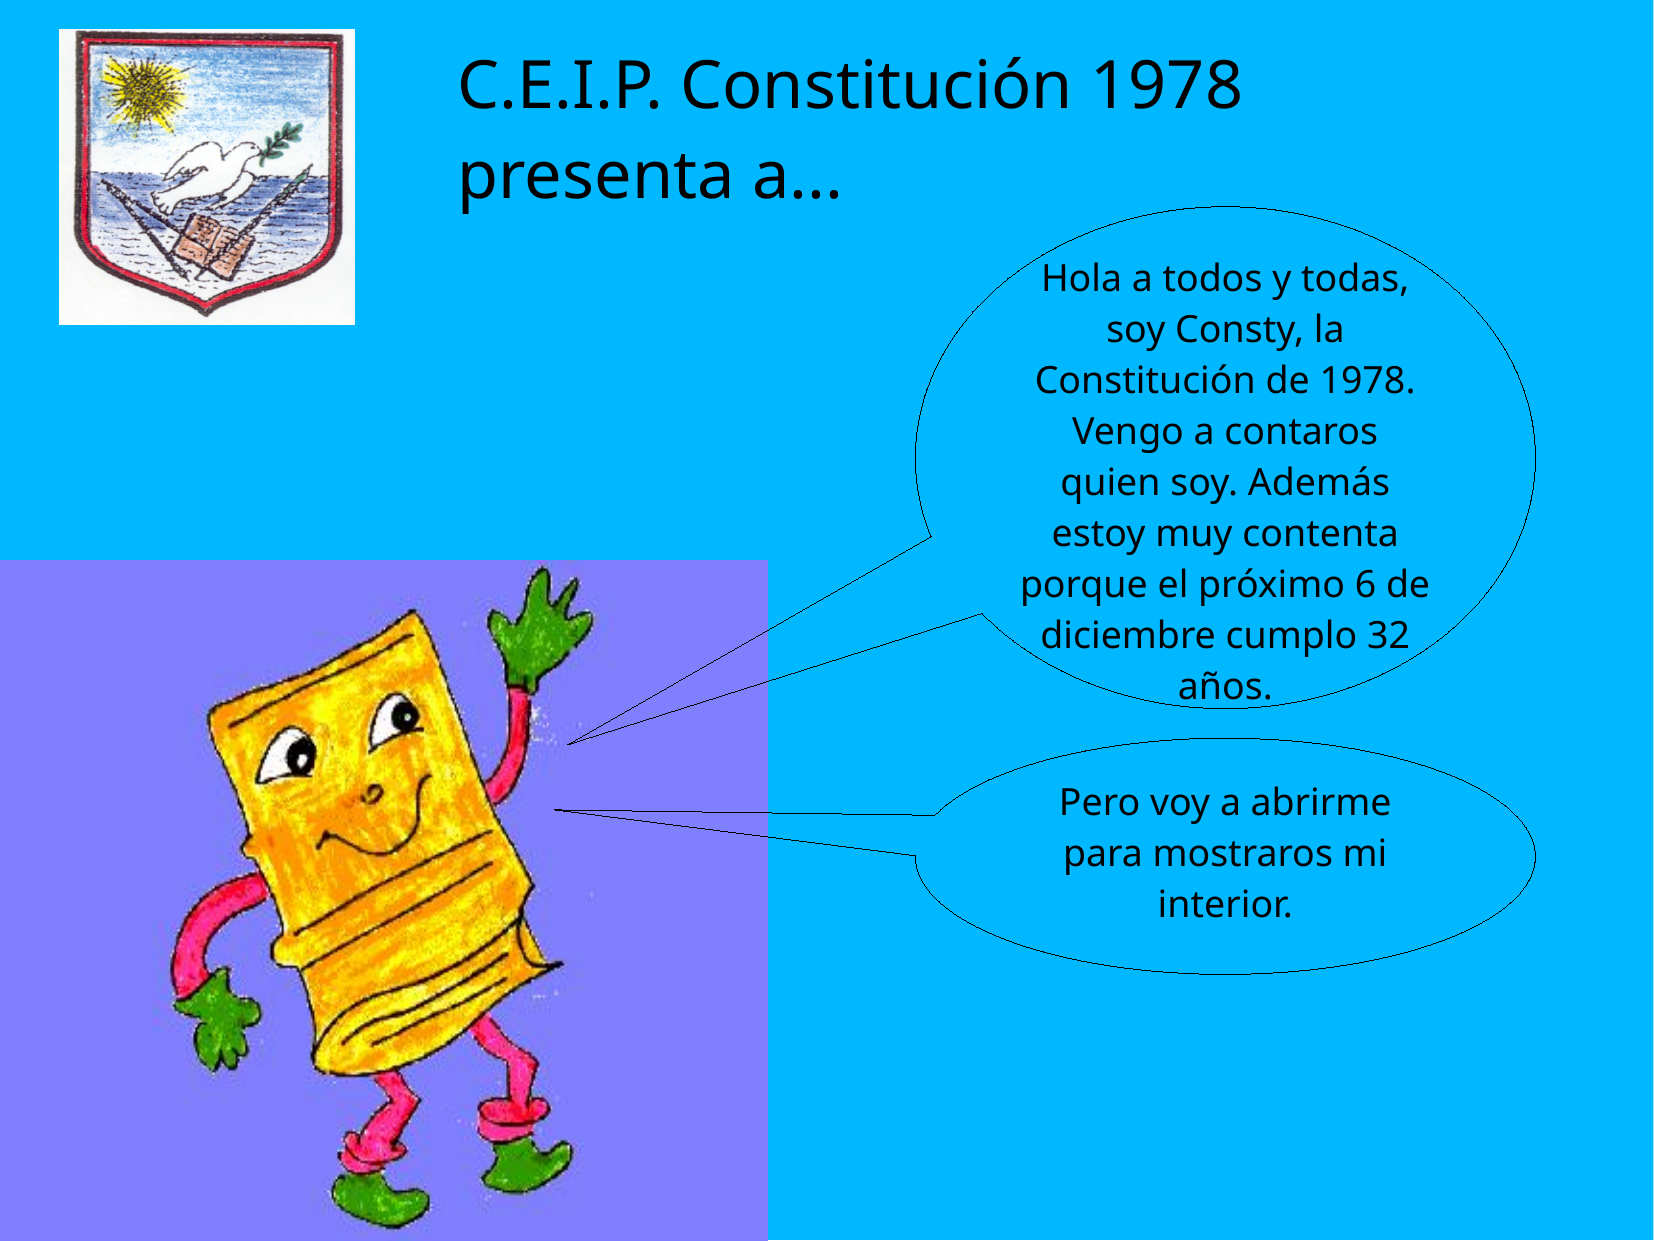

C.E.I.P. Constitución 1978 presenta a...
Hola a todos y todas, soy Consty, la Constitución de 1978. Vengo a contaros quien soy. Además estoy muy contenta porque el próximo 6 de diciembre cumplo 32 años.
Pero voy a abrirme para mostraros mi interior.